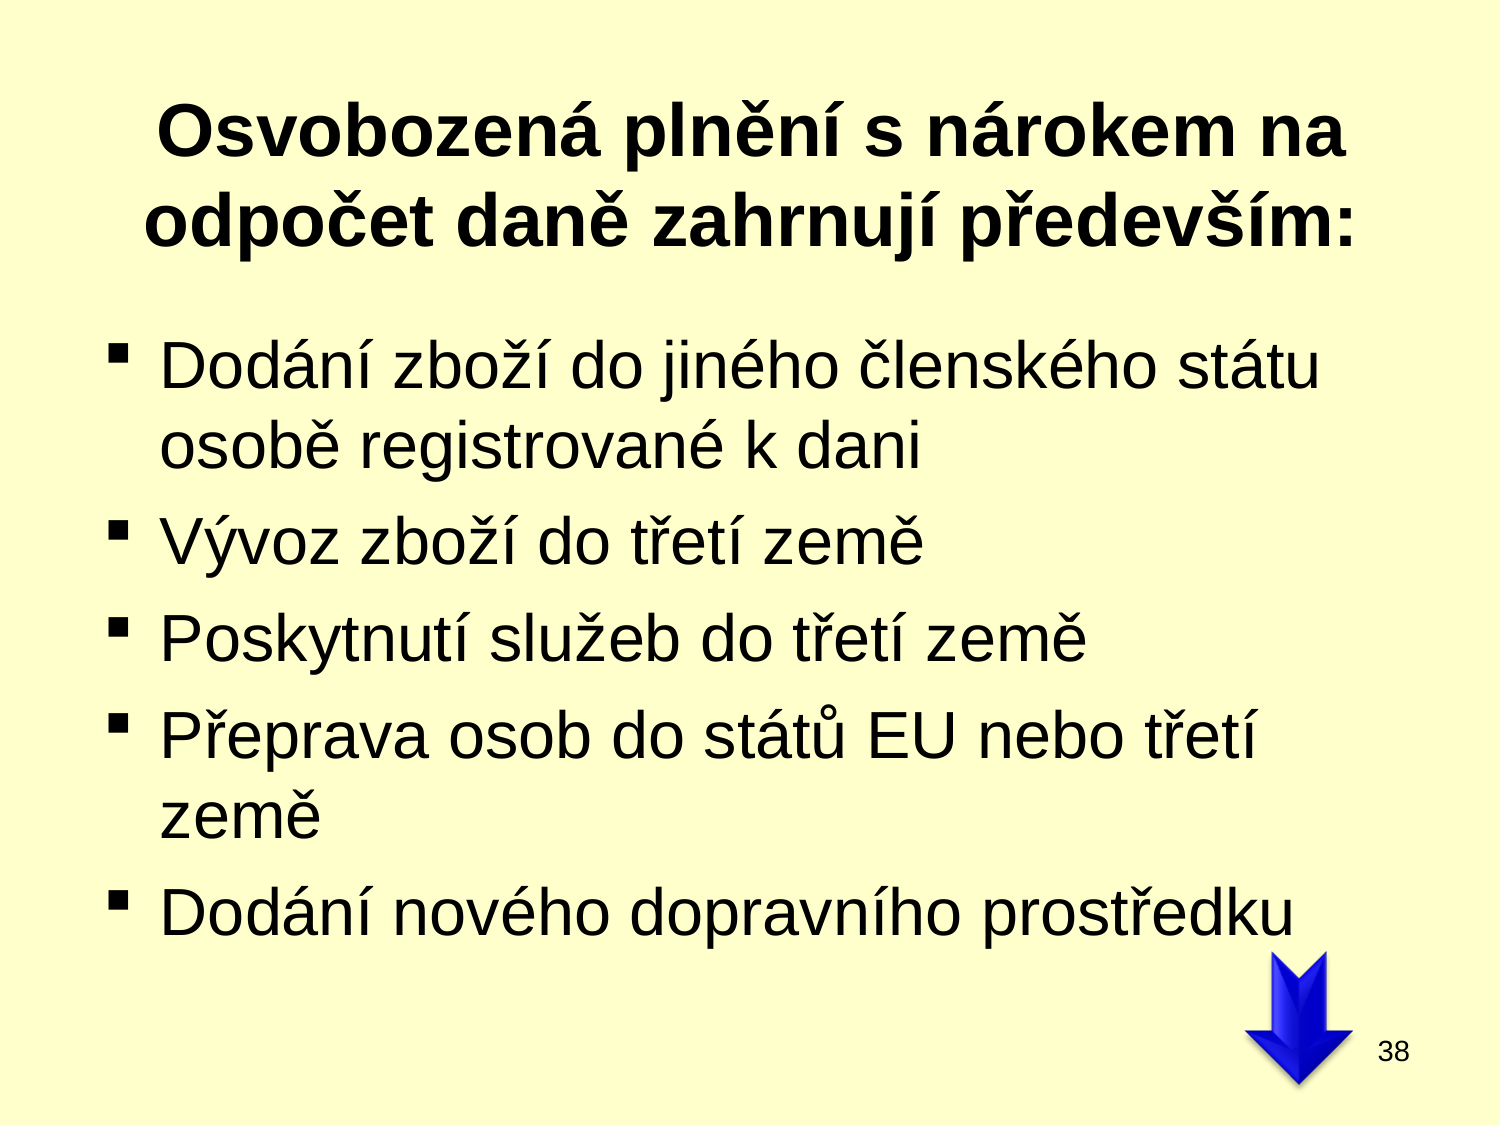

# Osvobozená plnění s nárokem na odpočet daně zahrnují především:
Dodání zboží do jiného členského státu osobě registrované k dani
Vývoz zboží do třetí země
Poskytnutí služeb do třetí země
Přeprava osob do států EU nebo třetí země
Dodání nového dopravního prostředku